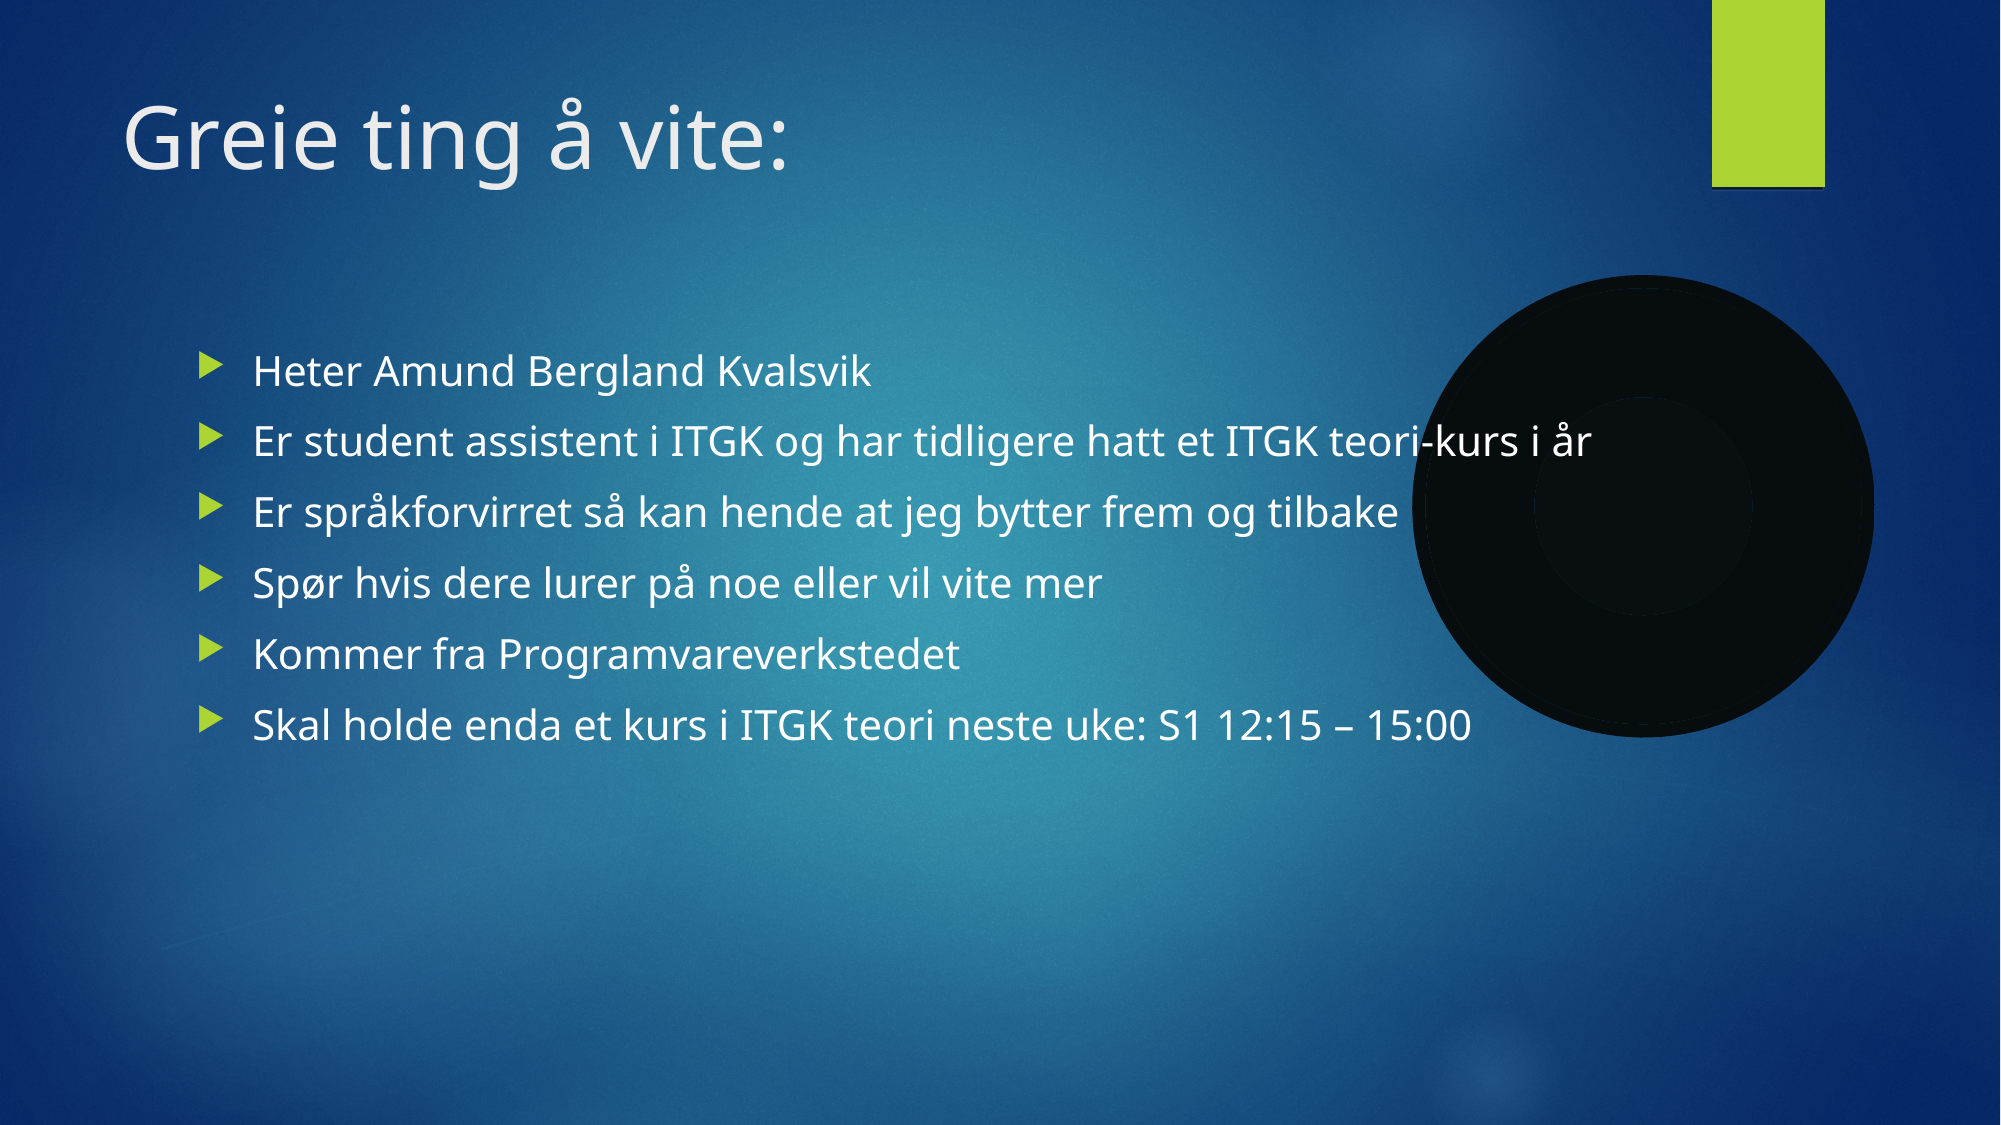

# Greie ting å vite:
Heter Amund Bergland Kvalsvik
Er student assistent i ITGK og har tidligere hatt et ITGK teori-kurs i år
Er språkforvirret så kan hende at jeg bytter frem og tilbake
Spør hvis dere lurer på noe eller vil vite mer
Kommer fra Programvareverkstedet
Skal holde enda et kurs i ITGK teori neste uke: S1 12:15 – 15:00